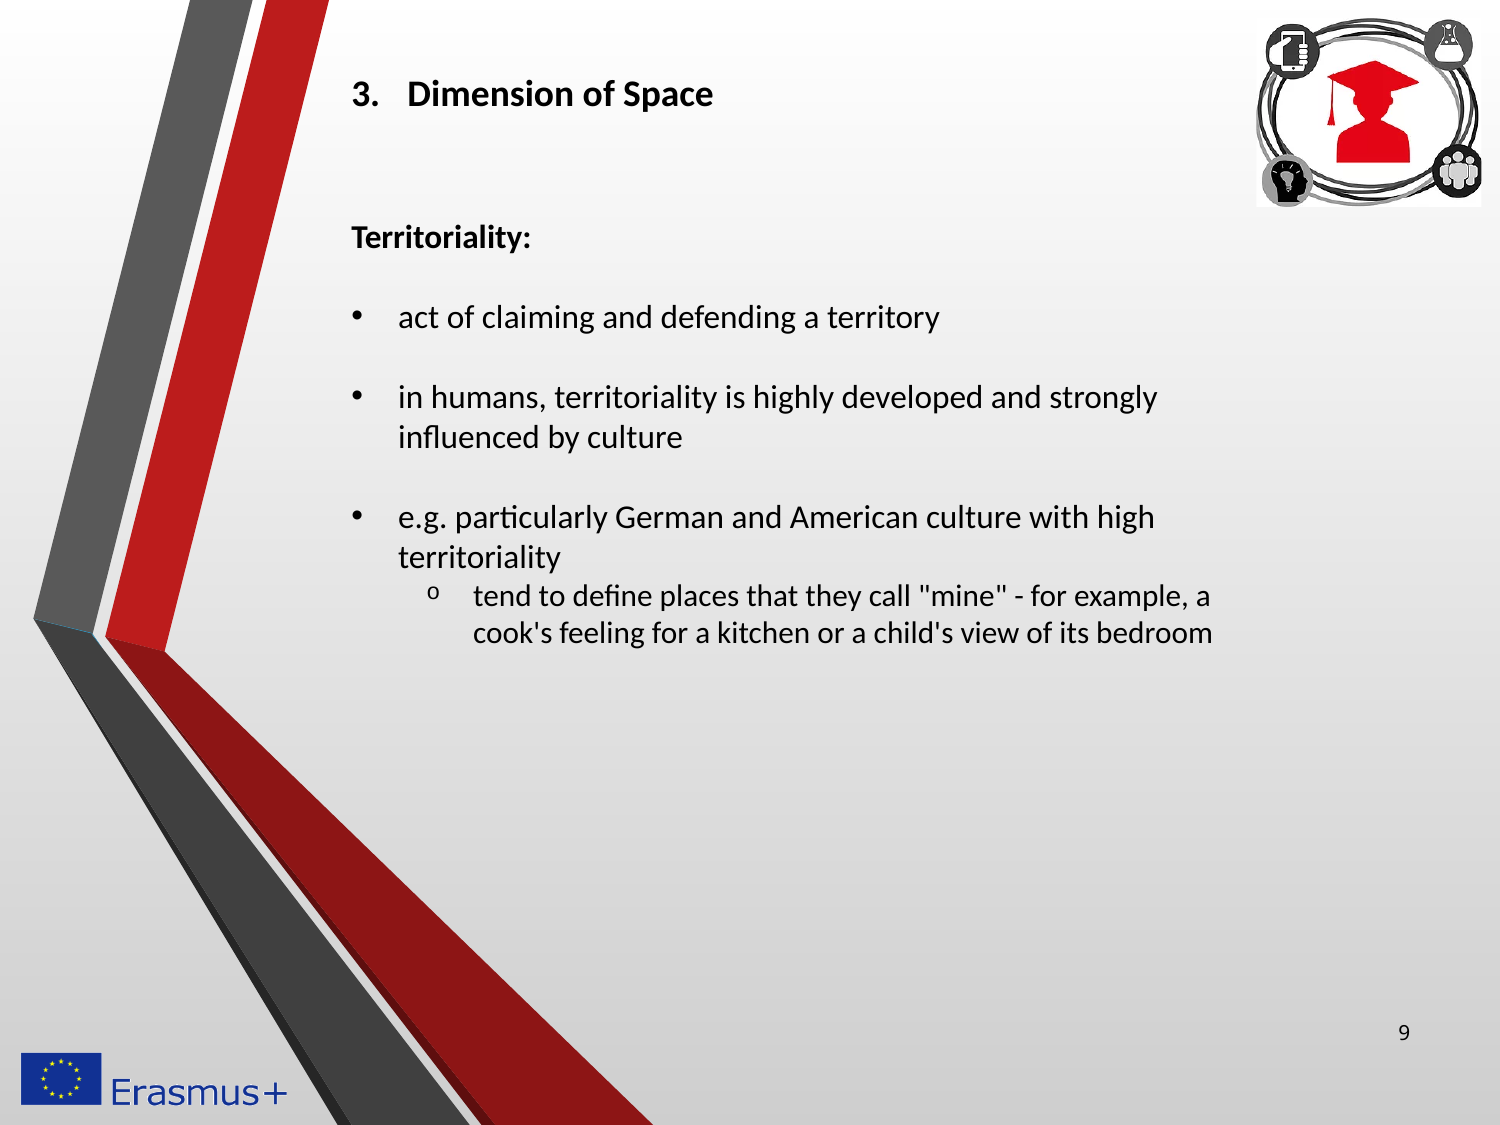

Dimension of Space
Territoriality:
act of claiming and defending a territory
in humans, territoriality is highly developed and strongly influenced by culture
e.g. particularly German and American culture with high territoriality
tend to define places that they call "mine" - for example, a cook's feeling for a kitchen or a child's view of its bedroom